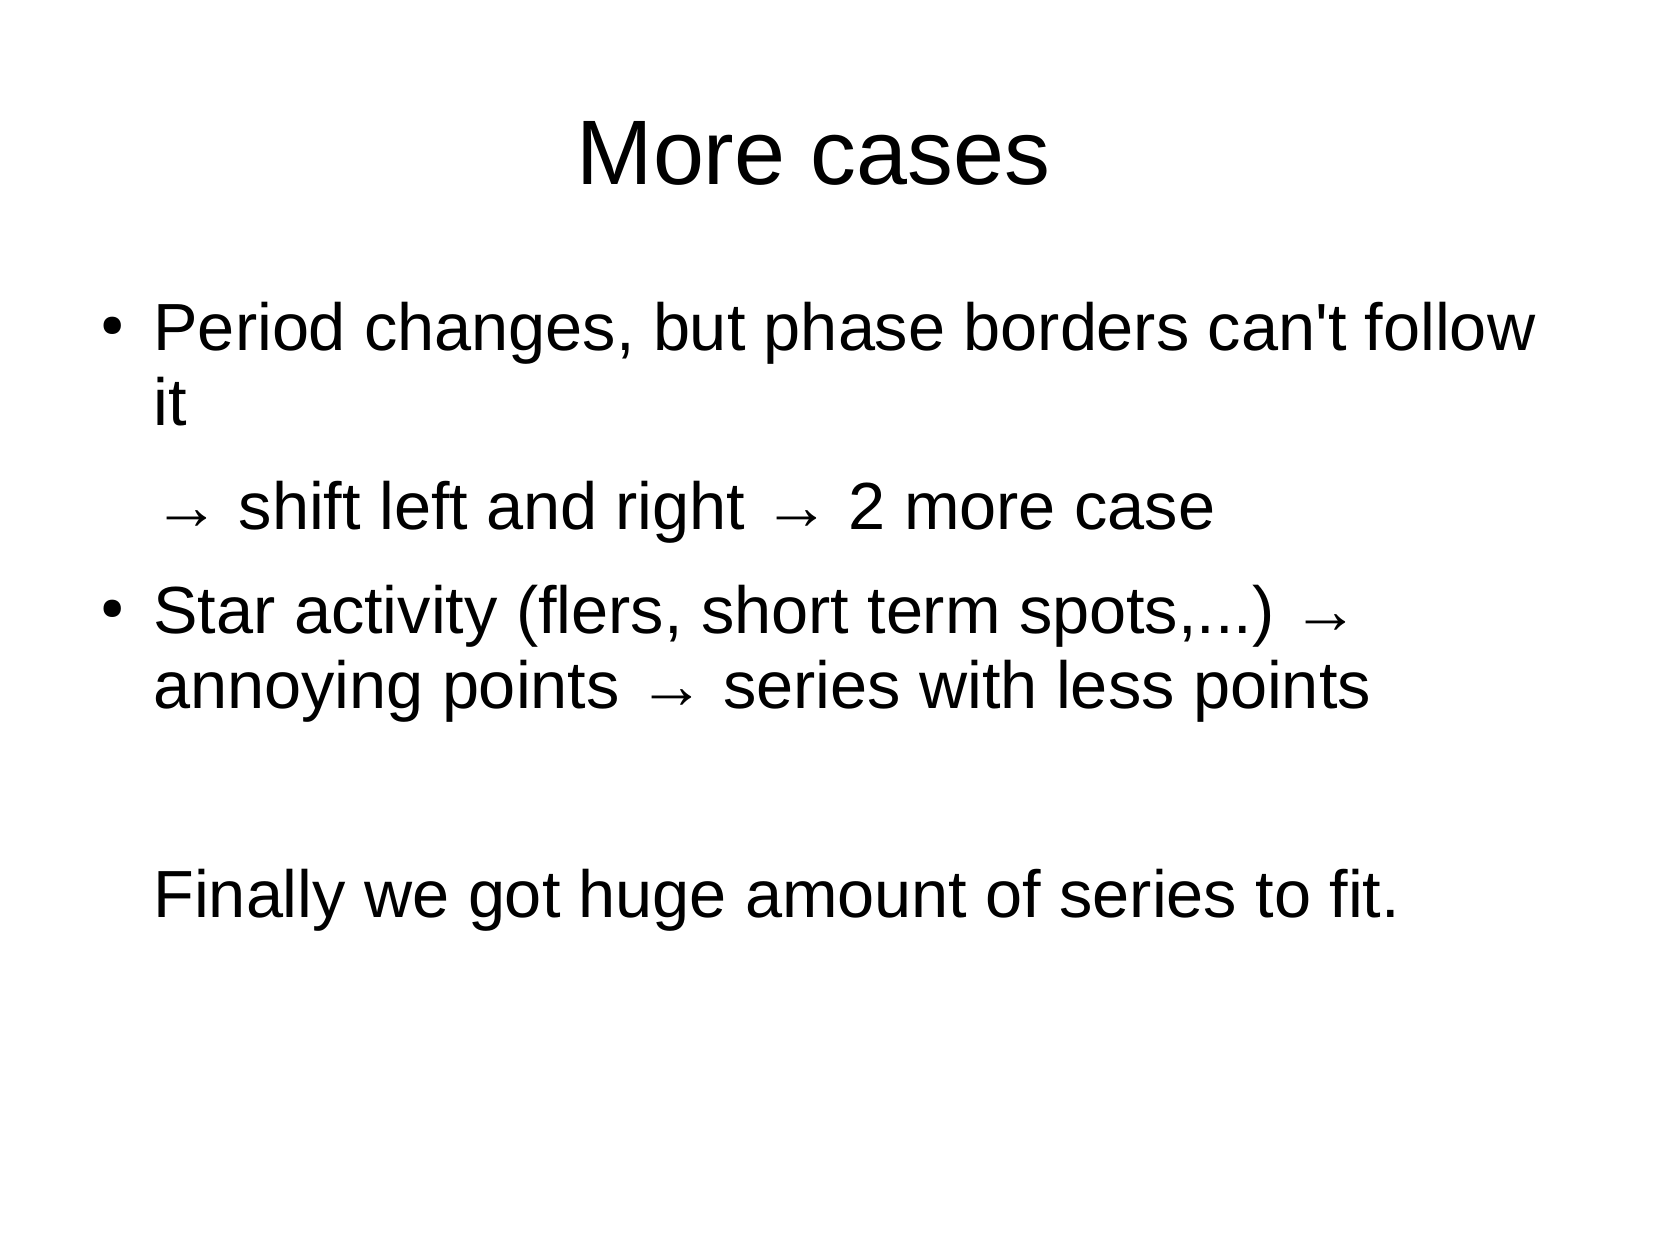

# More cases
Period changes, but phase borders can't follow it
→ shift left and right → 2 more case
Star activity (flers, short term spots,...) → annoying points → series with less points
Finally we got huge amount of series to fit.